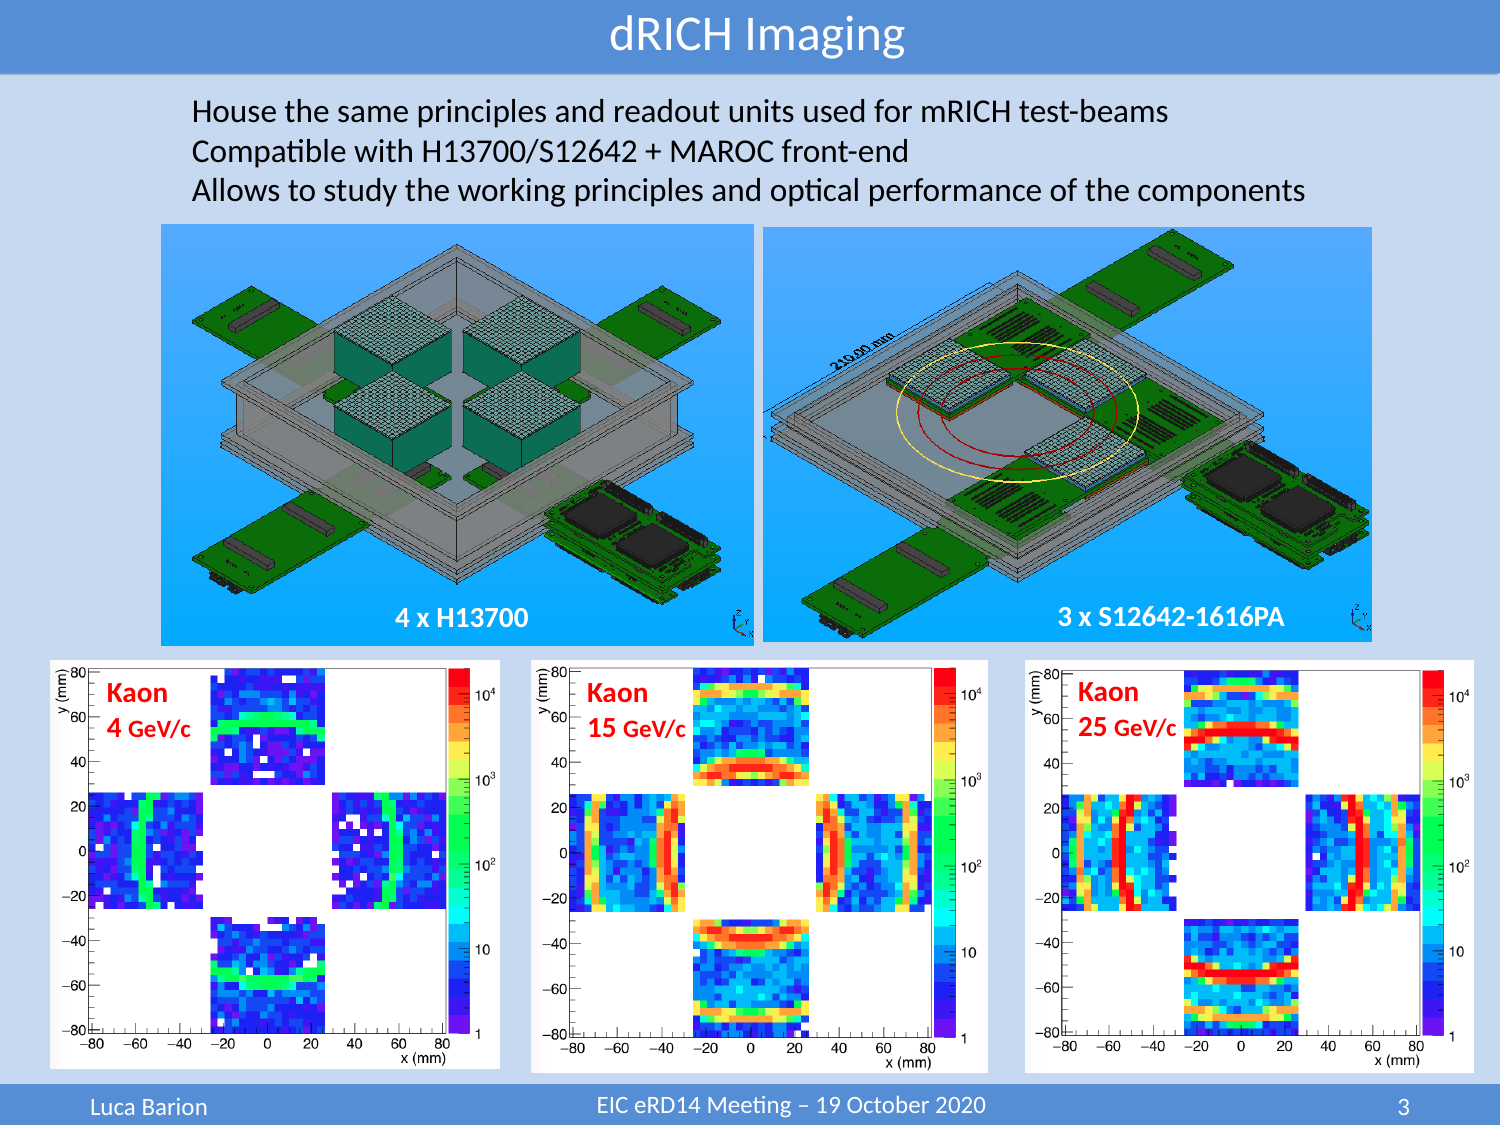

dRICH Imaging
House the same principles and readout units used for mRICH test-beams
Compatible with H13700/S12642 + MAROC front-end
Allows to study the working principles and optical performance of the components
3 x S12642-1616PA
4 x H13700
Kaon
25 GeV/c
Kaon
4 GeV/c
Kaon
15 GeV/c
EIC eRD14 Meeting – 19 October 2020
Luca Barion